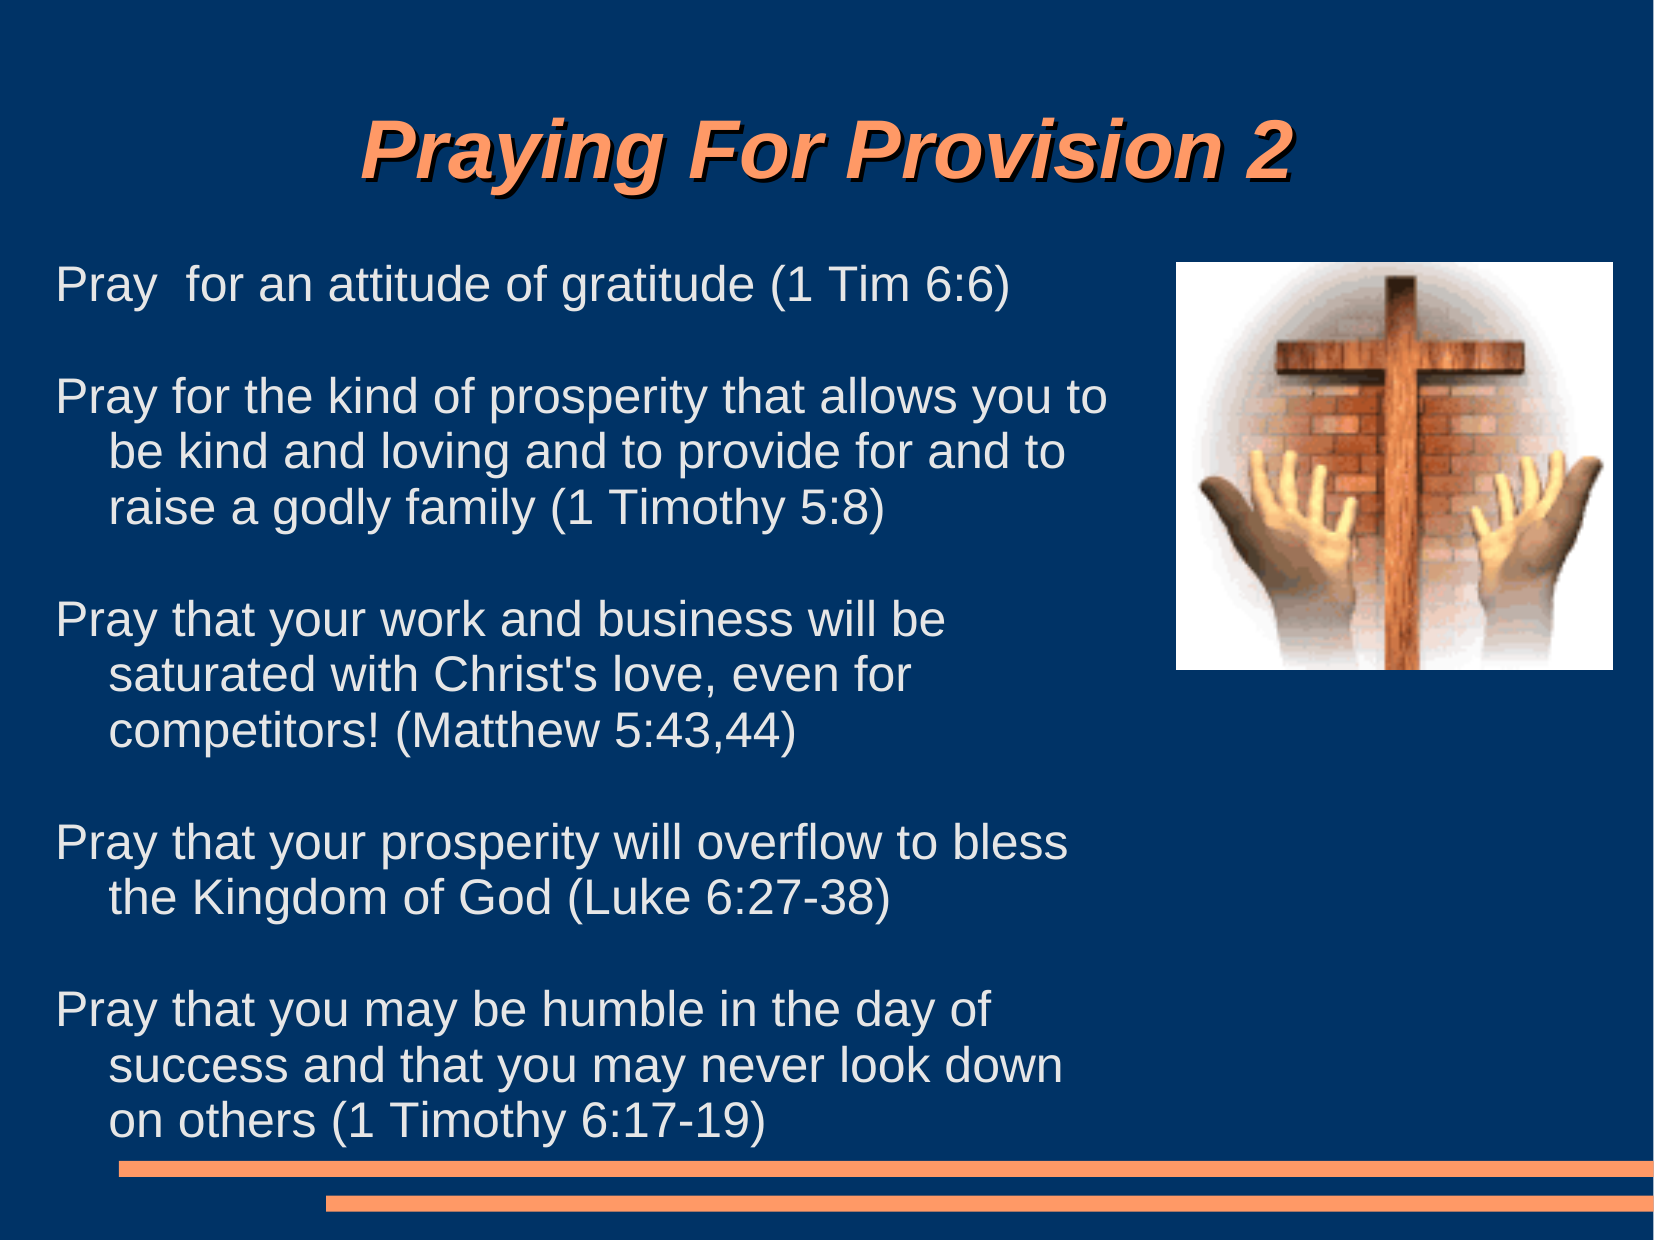

# Praying For Provision 2
Pray for an attitude of gratitude (1 Tim 6:6)
Pray for the kind of prosperity that allows you to be kind and loving and to provide for and to raise a godly family (1 Timothy 5:8)
Pray that your work and business will be saturated with Christ's love, even for competitors! (Matthew 5:43,44)
Pray that your prosperity will overflow to bless the Kingdom of God (Luke 6:27-38)
Pray that you may be humble in the day of success and that you may never look down on others (1 Timothy 6:17-19)